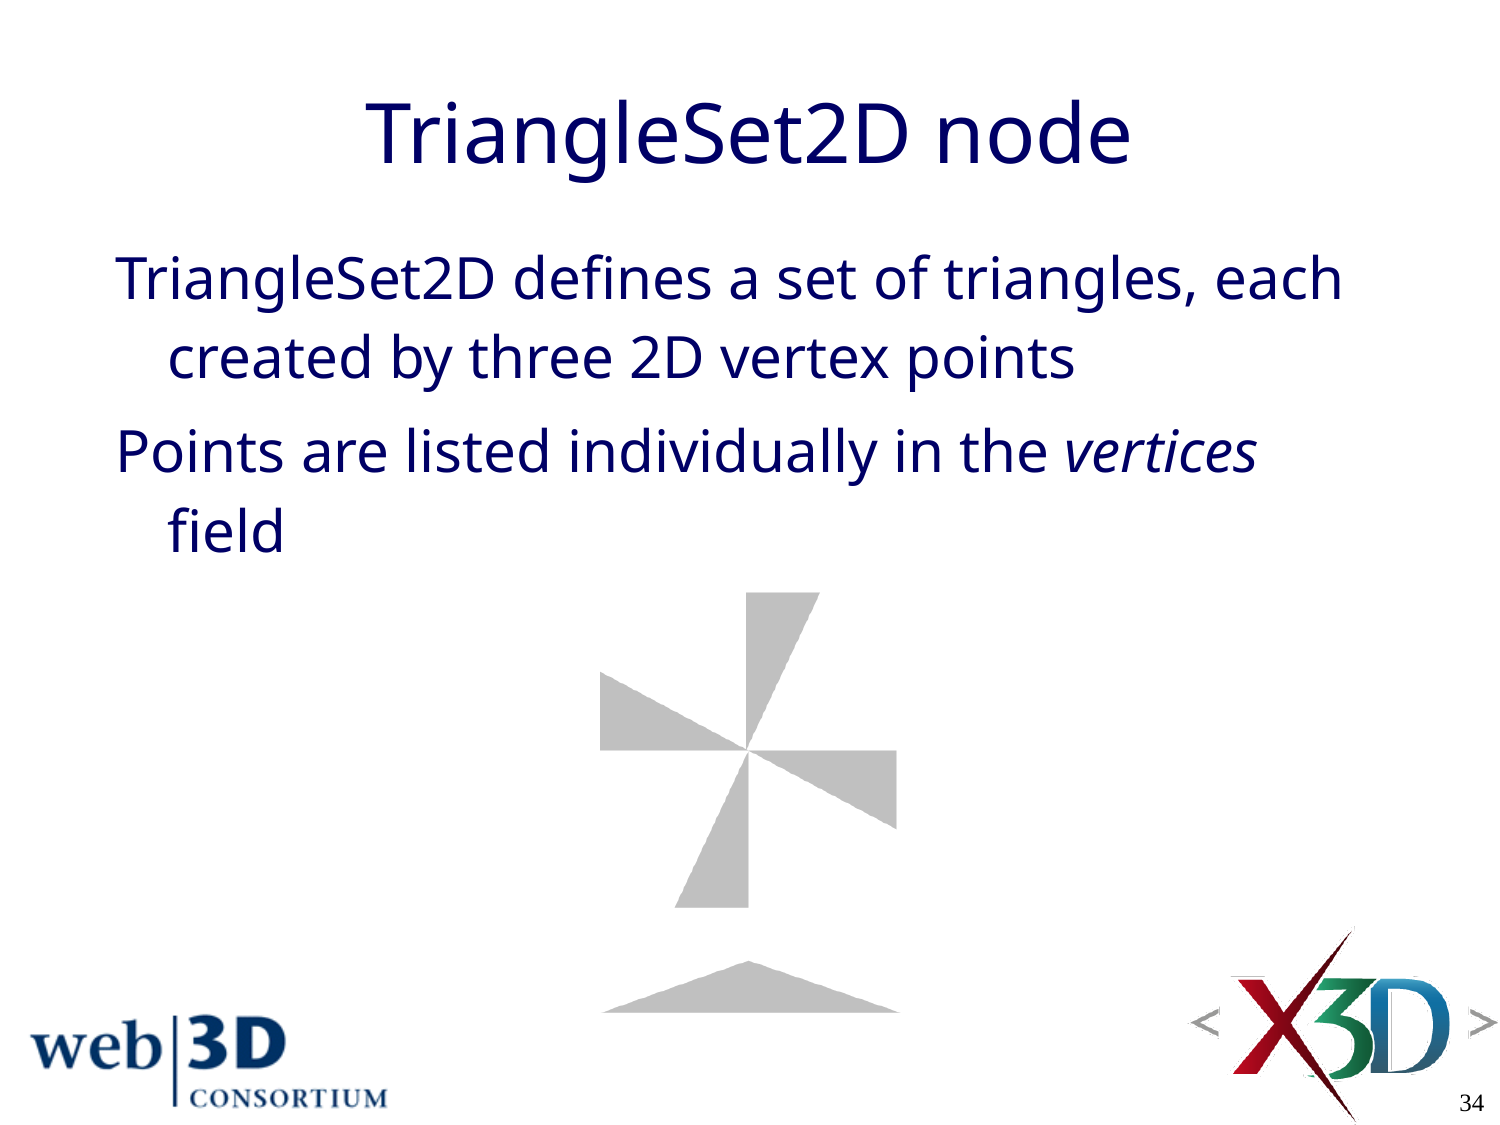

# TriangleSet2D node
TriangleSet2D defines a set of triangles, each created by three 2D vertex points
Points are listed individually in the vertices field